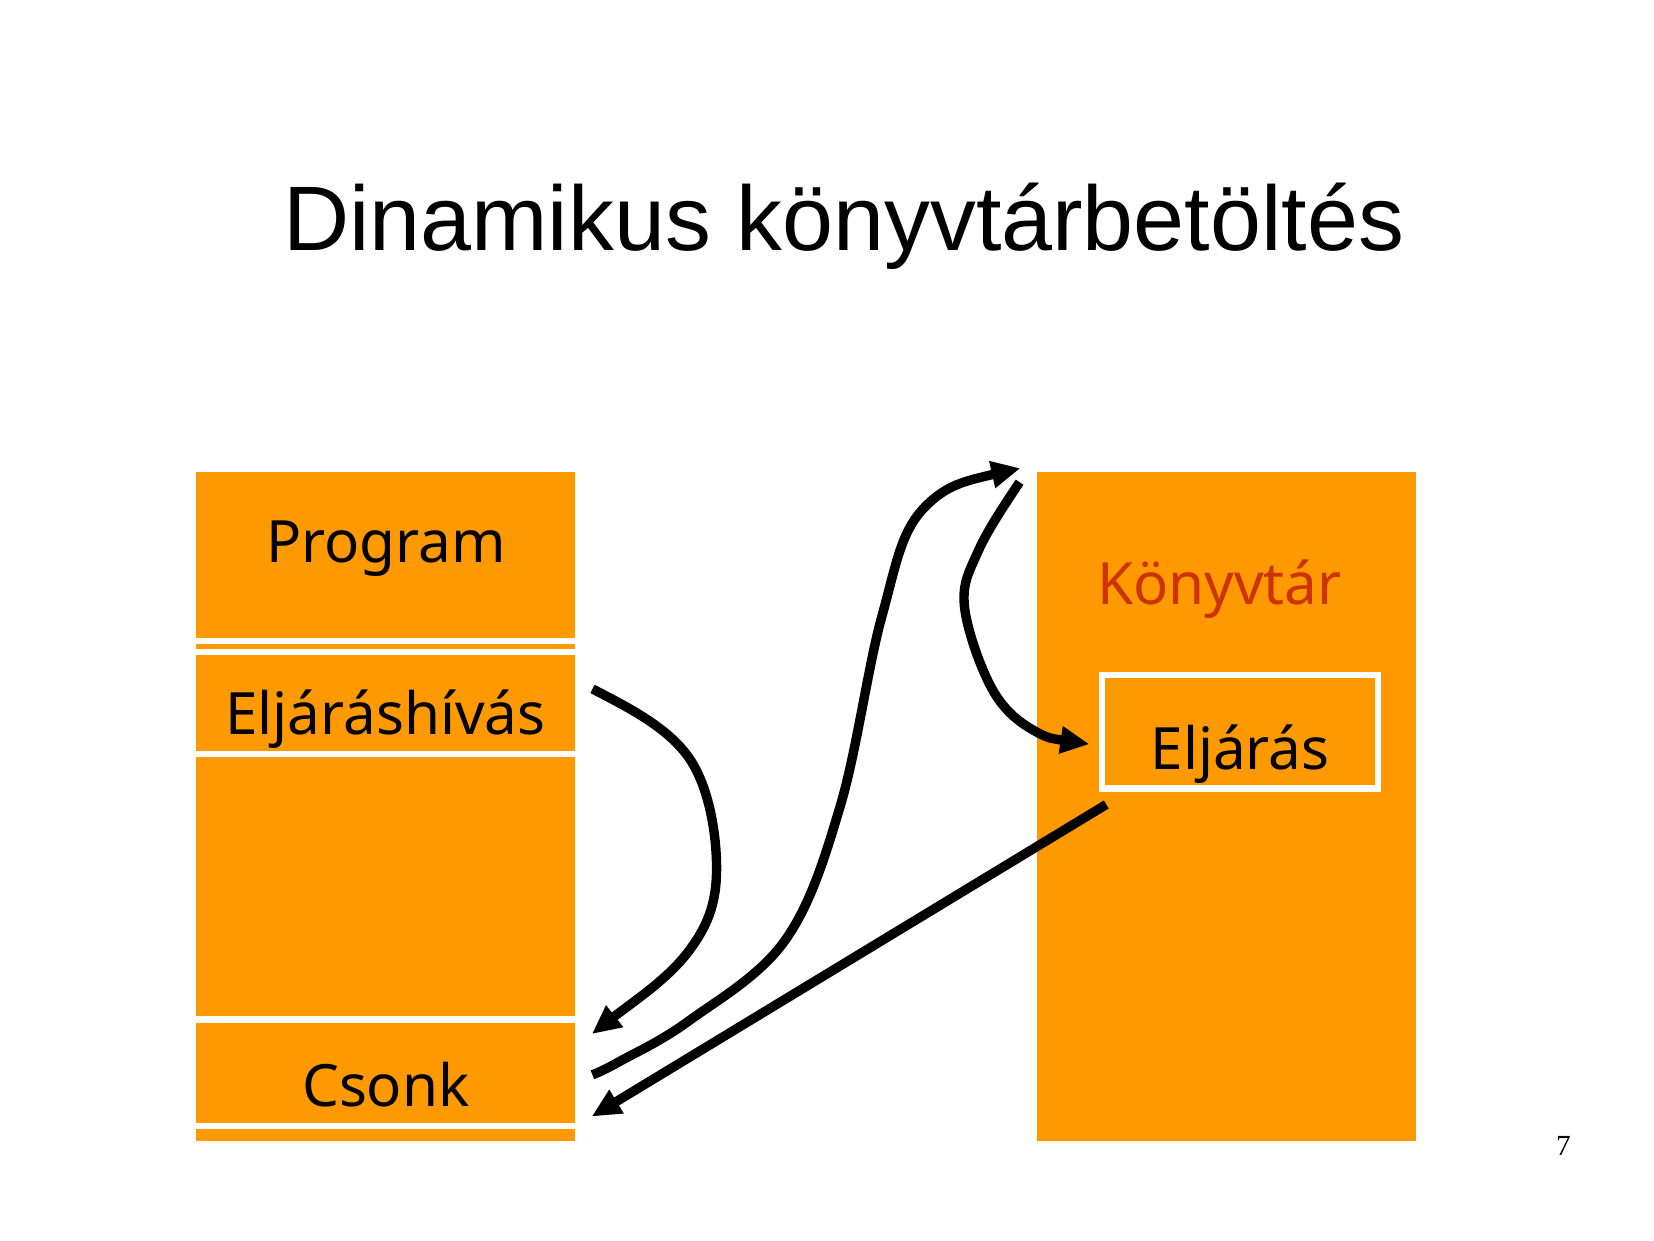

# Dinamikus könyvtárbetöltés
Program
Könyvtár
Eljáráshívás
Eljárás
Csonk
7